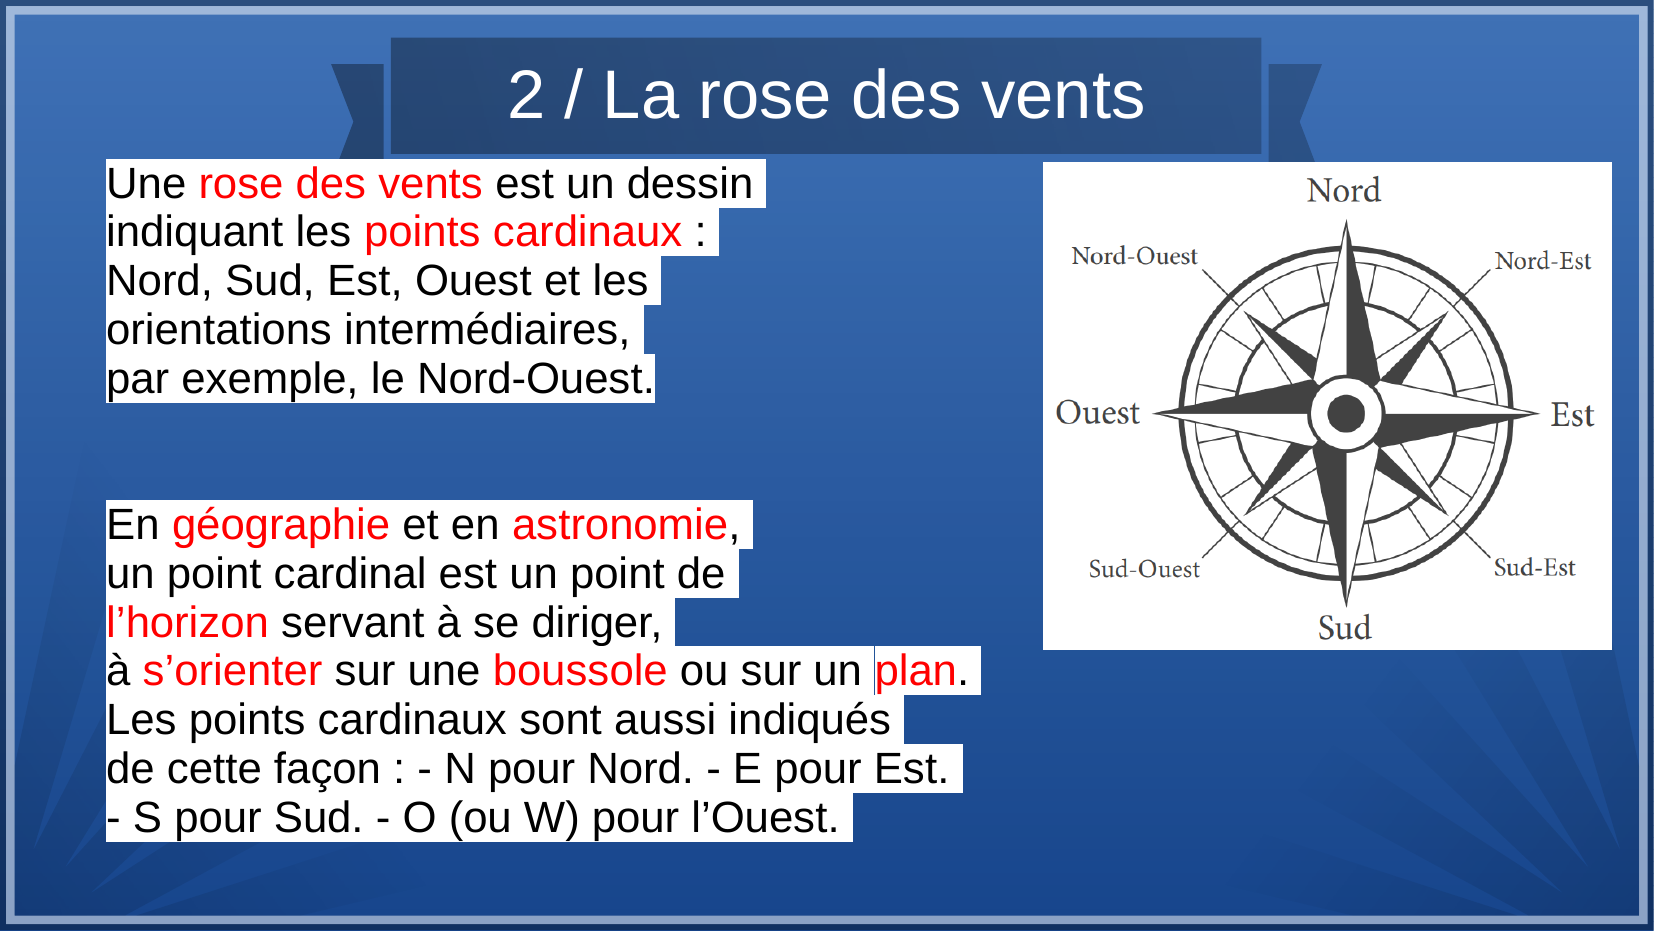

# 2 / La rose des vents
Une rose des vents est un dessin
indiquant les points cardinaux :
Nord, Sud, Est, Ouest et les
orientations intermédiaires,
par exemple, le Nord-Ouest.
En géographie et en astronomie,
un point cardinal est un point de
l’horizon servant à se diriger,
à s’orienter sur une boussole ou sur un plan.
Les points cardinaux sont aussi indiqués
de cette façon : - N pour Nord. - E pour Est.
- S pour Sud. - O (ou W) pour l’Ouest.